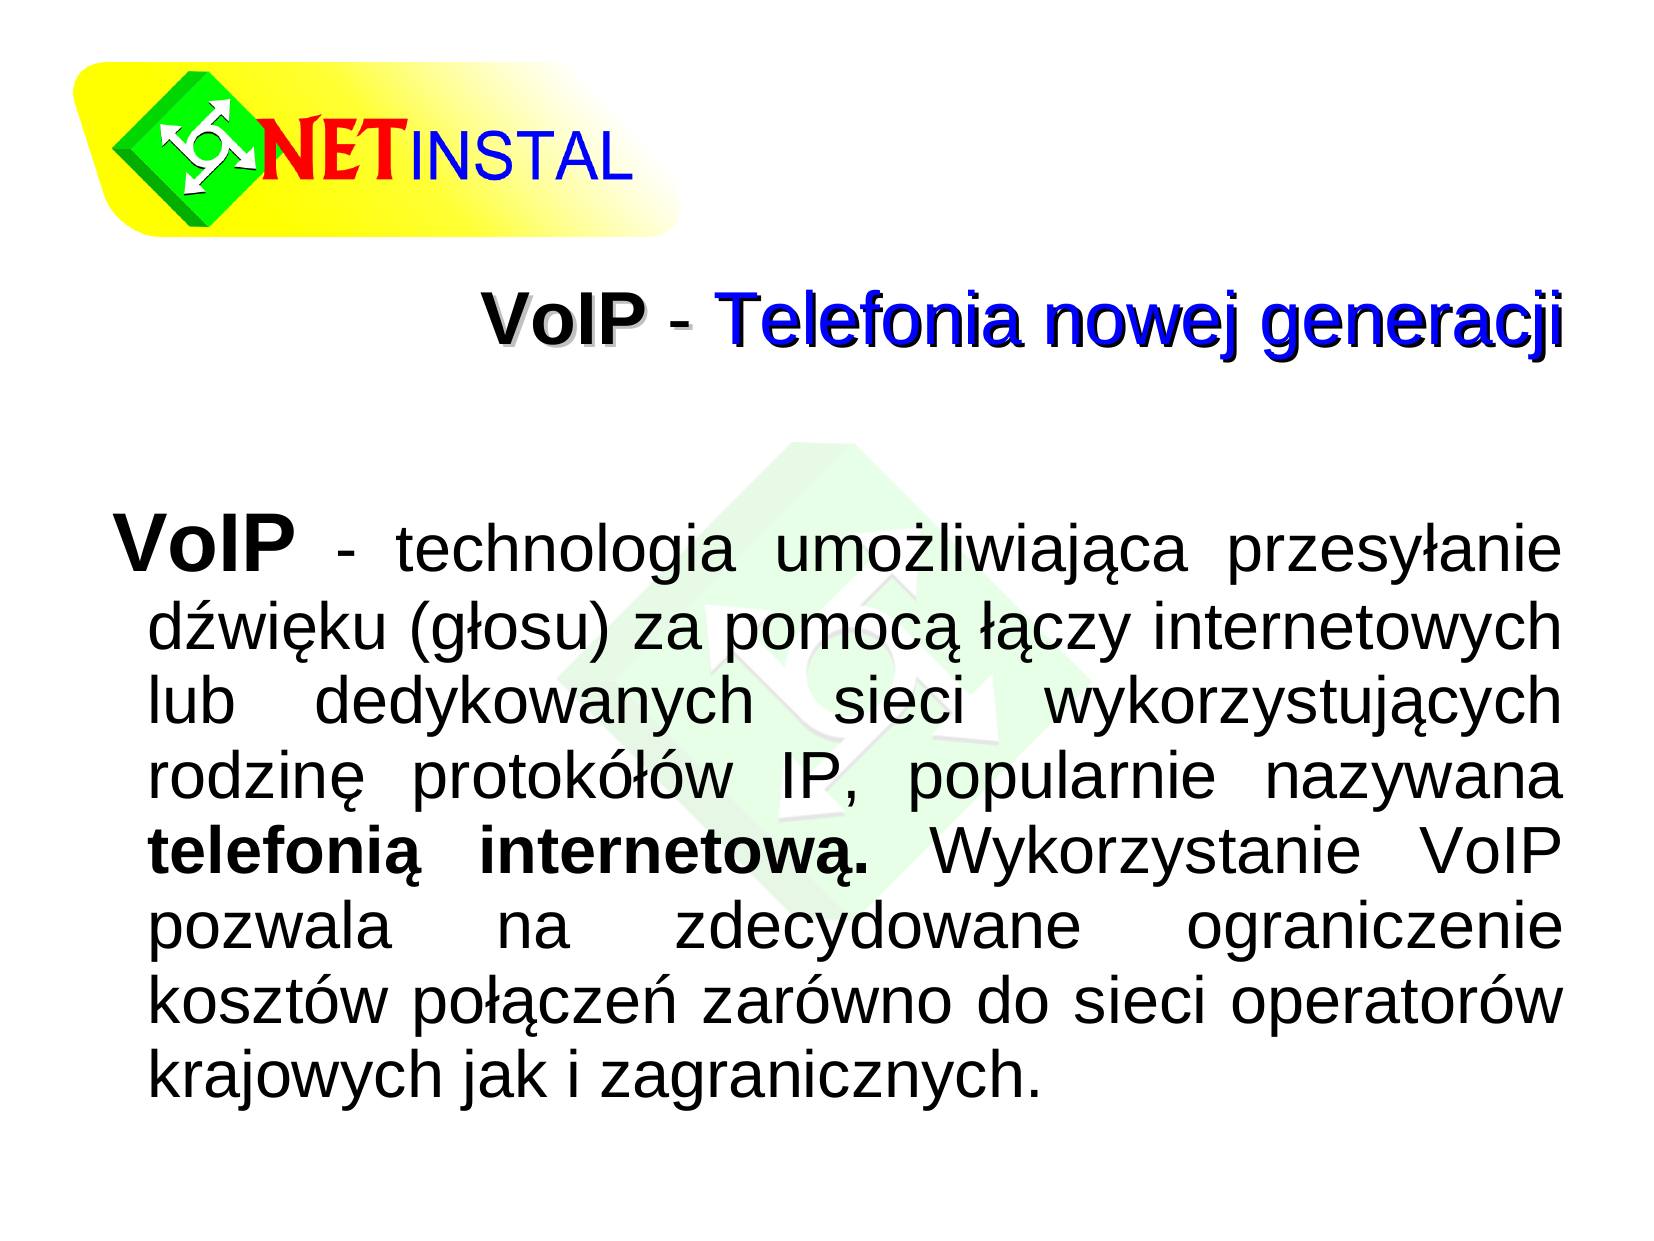

# VoIP - Telefonia nowej generacji
VoIP - technologia umożliwiająca przesyłanie dźwięku (głosu) za pomocą łączy internetowych lub dedykowanych sieci wykorzystujących rodzinę protokółów IP, popularnie nazywana telefonią internetową. Wykorzystanie VoIP pozwala na zdecydowane ograniczenie kosztów połączeń zarówno do sieci operatorów krajowych jak i zagranicznych.